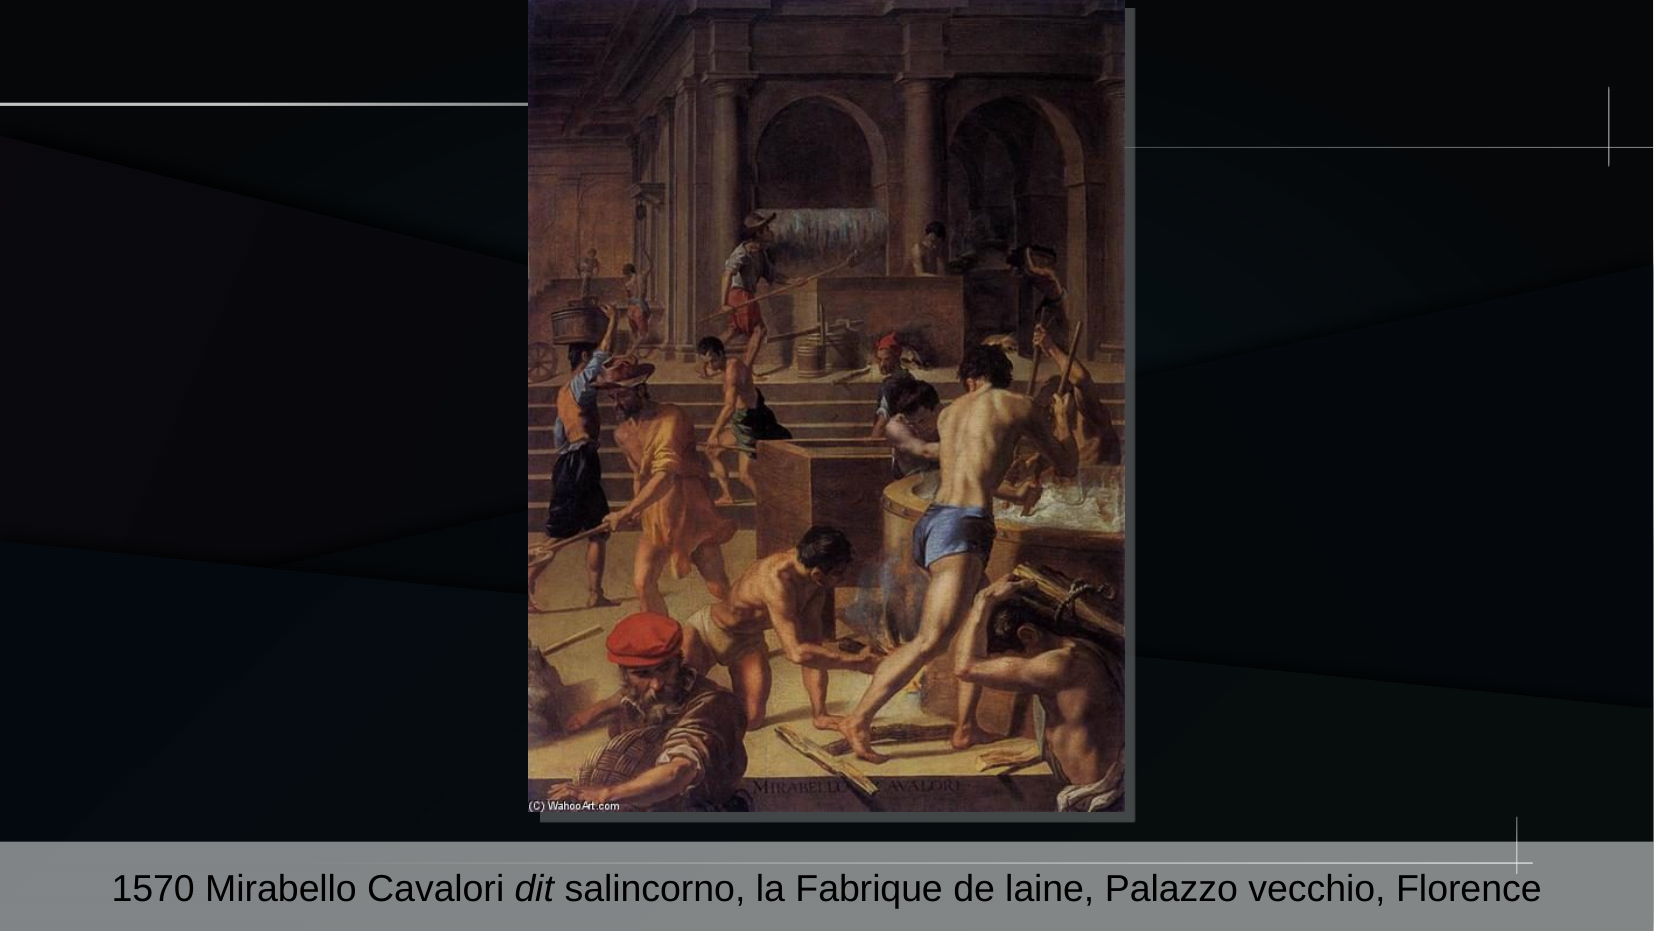

1570 Mirabello Cavalori dit salincorno, la Fabrique de laine, Palazzo vecchio, Florence